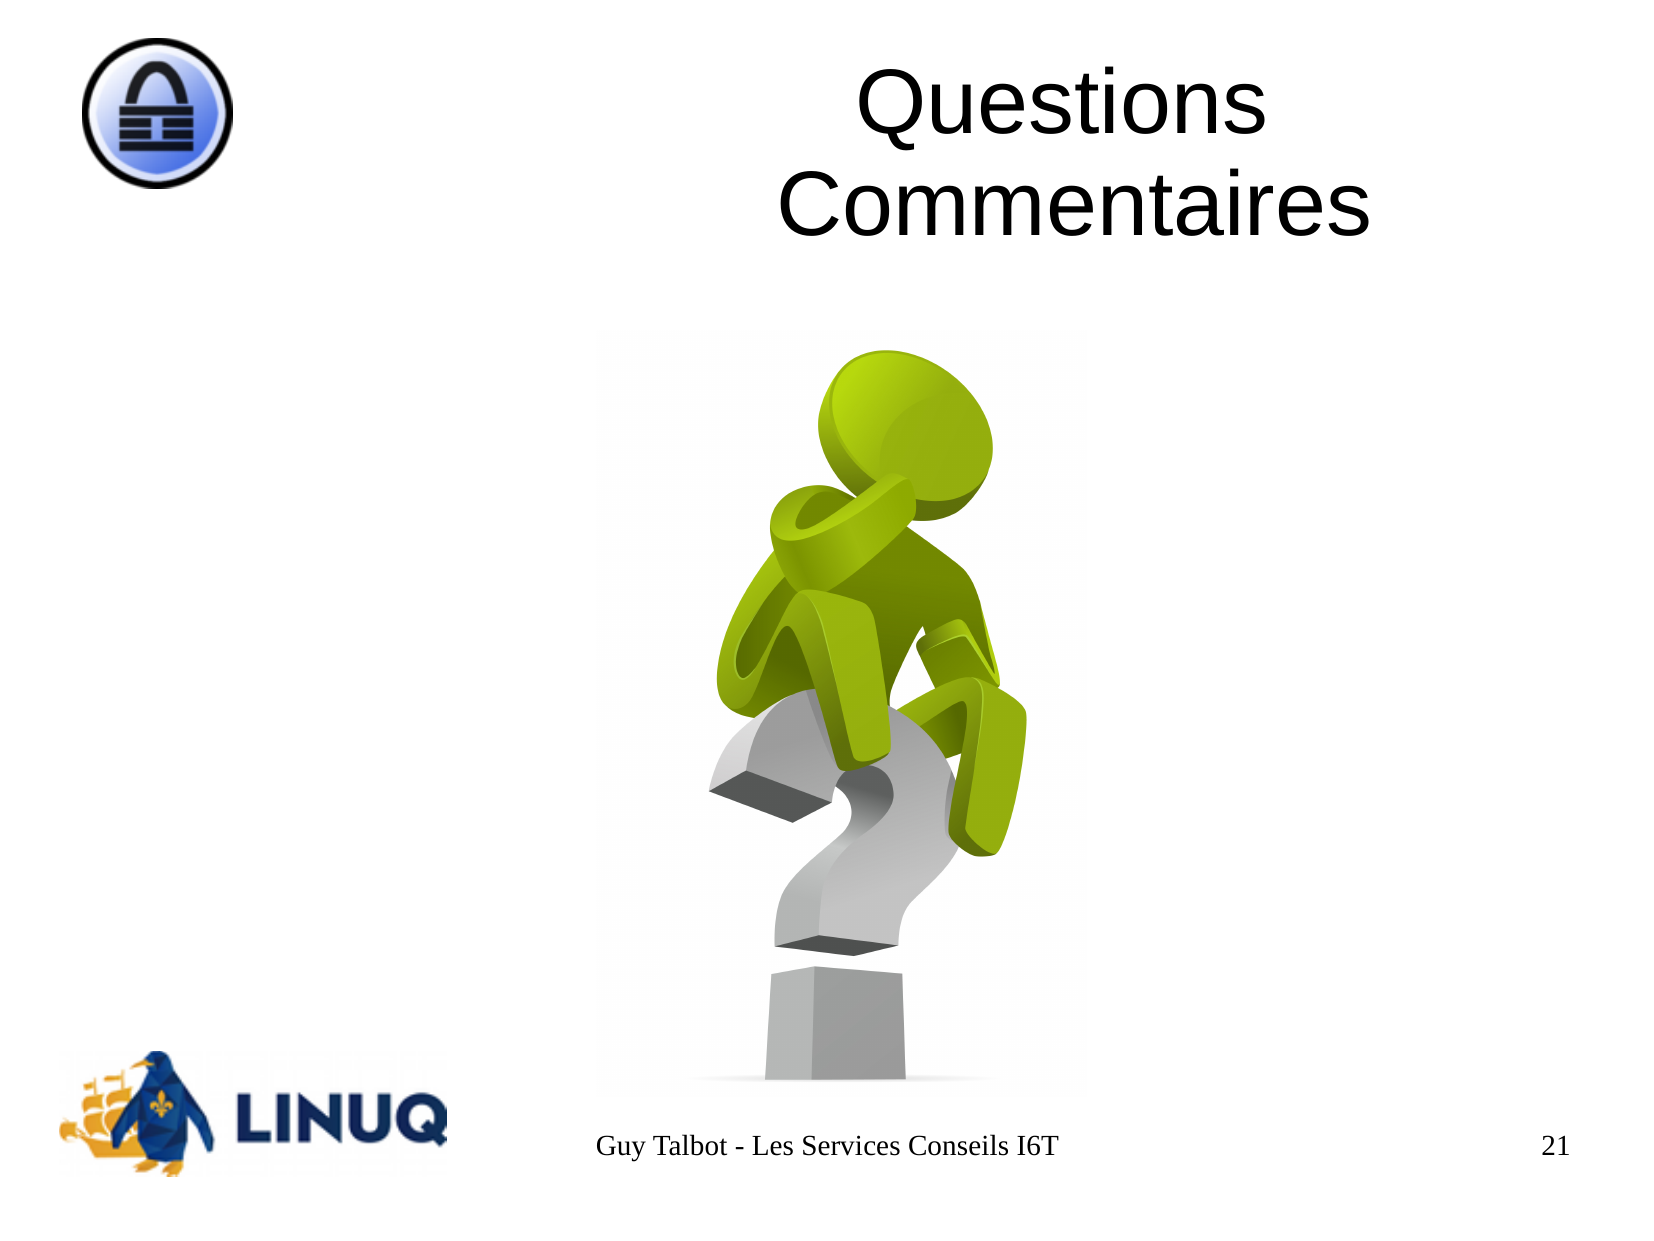

# Questions Commentaires
Guy Talbot - Les Services Conseils I6T
21